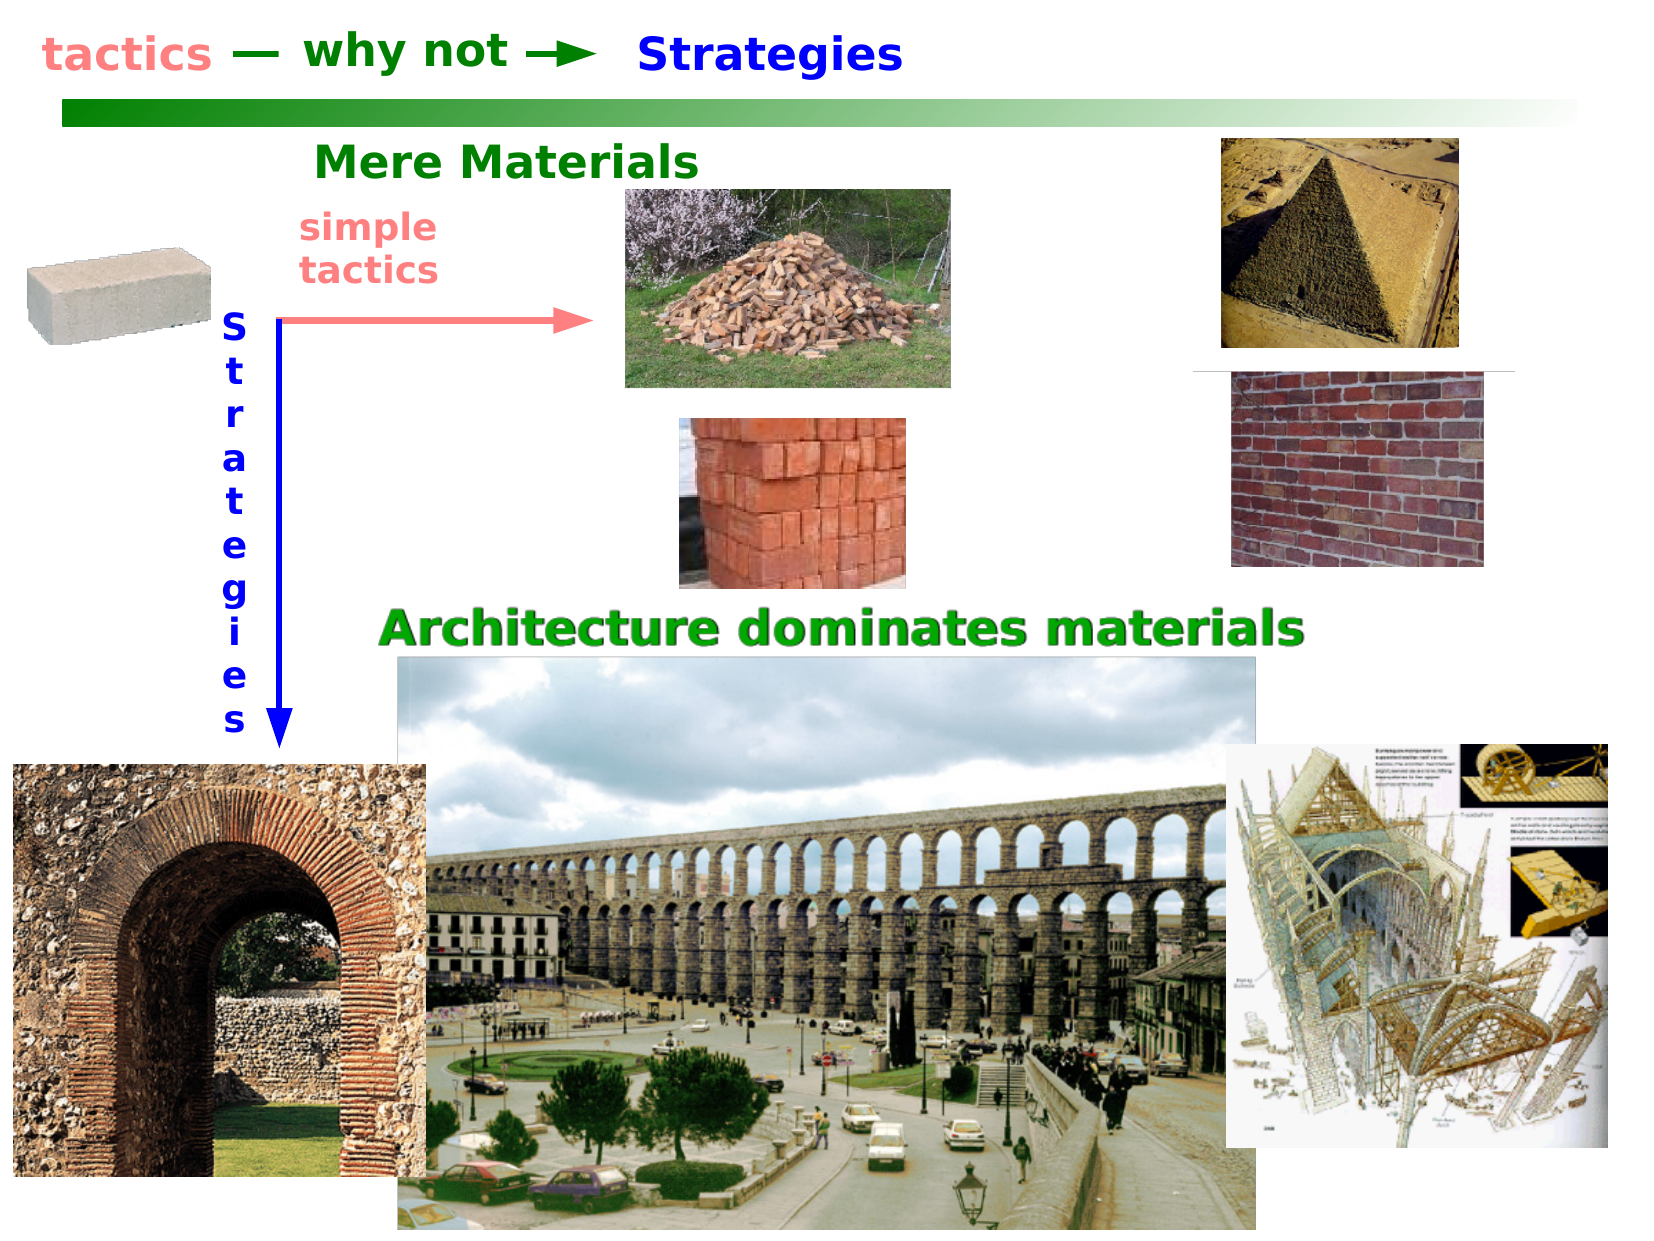

why not
Strategies
tactics
Mere Materials
simple
tactics
S
t
r
a
t
e
g
i
e
s